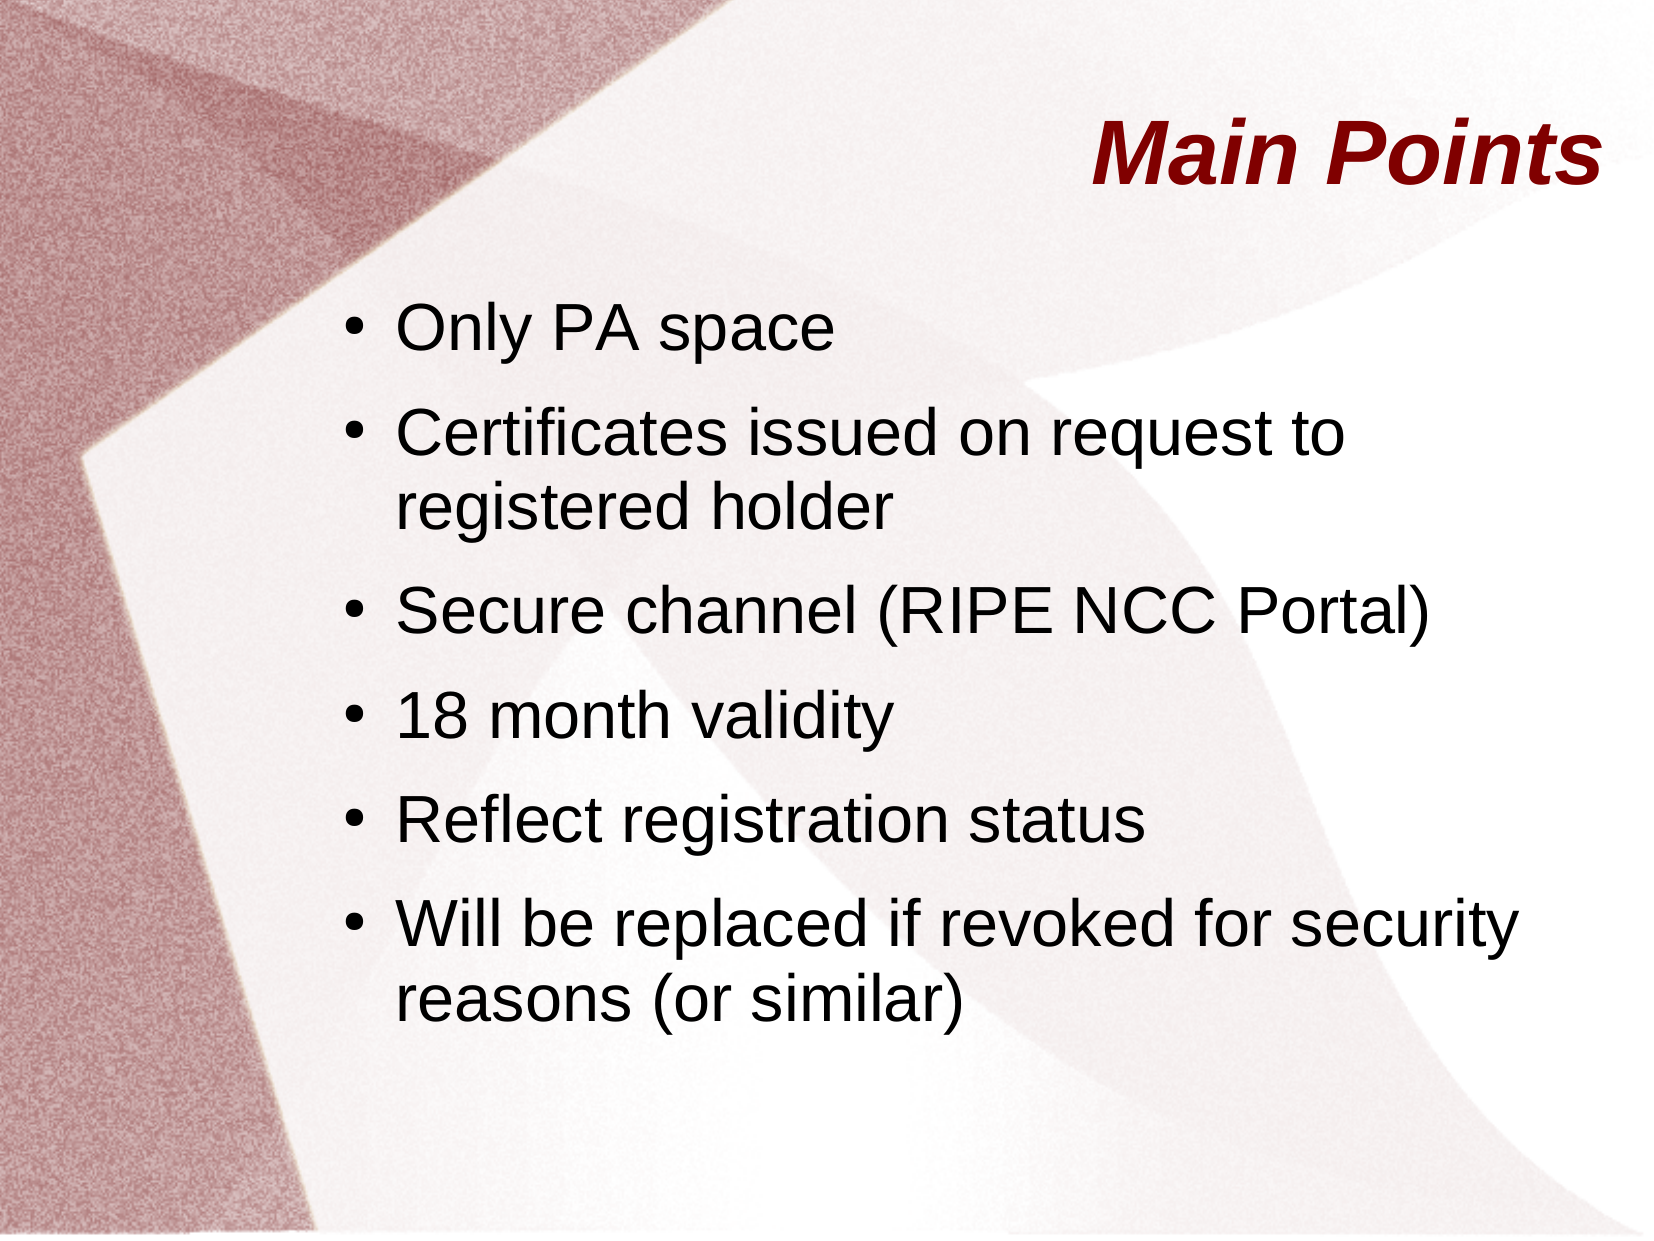

# Main Points
Only PA space
Certificates issued on request to registered holder
Secure channel (RIPE NCC Portal)
18 month validity
Reflect registration status
Will be replaced if revoked for security reasons (or similar)